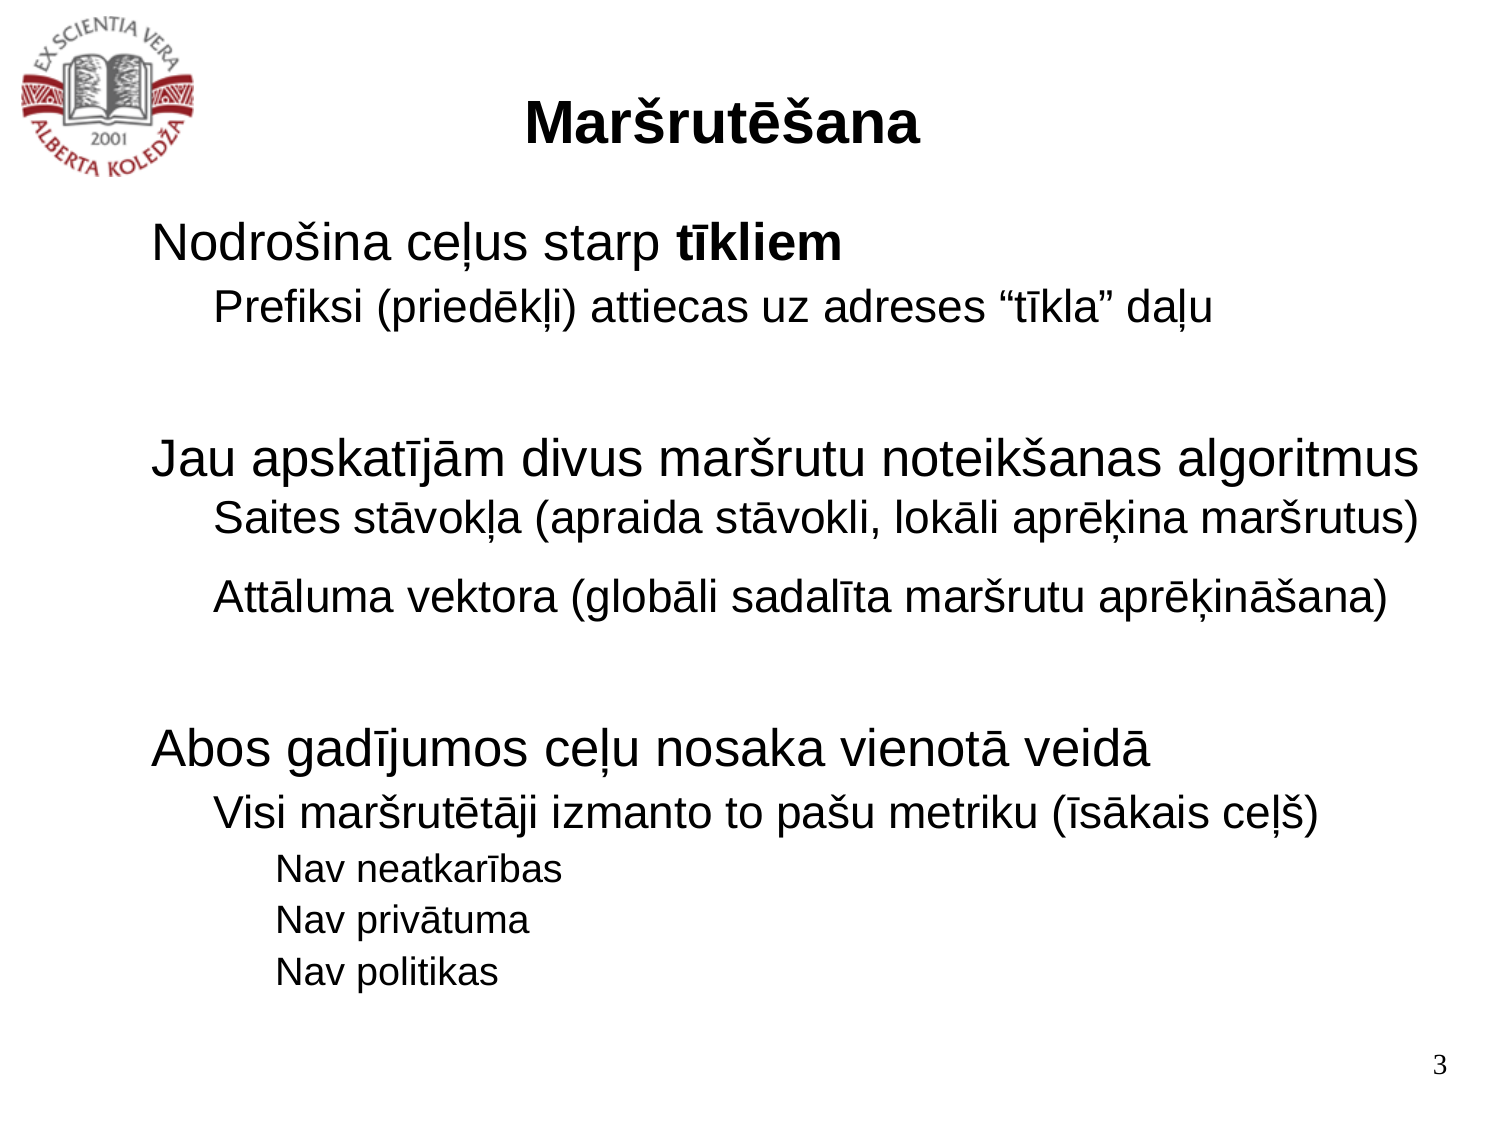

# Maršrutēšana
Nodrošina ceļus starp tīkliem
Prefiksi (priedēkļi) attiecas uz adreses “tīkla” daļu
Jau apskatījām divus maršrutu noteikšanas algoritmus
Saites stāvokļa (apraida stāvokli, lokāli aprēķina maršrutus)
Attāluma vektora (globāli sadalīta maršrutu aprēķināšana)
Abos gadījumos ceļu nosaka vienotā veidā
Visi maršrutētāji izmanto to pašu metriku (īsākais ceļš)
Nav neatkarības
Nav privātuma
Nav politikas
2